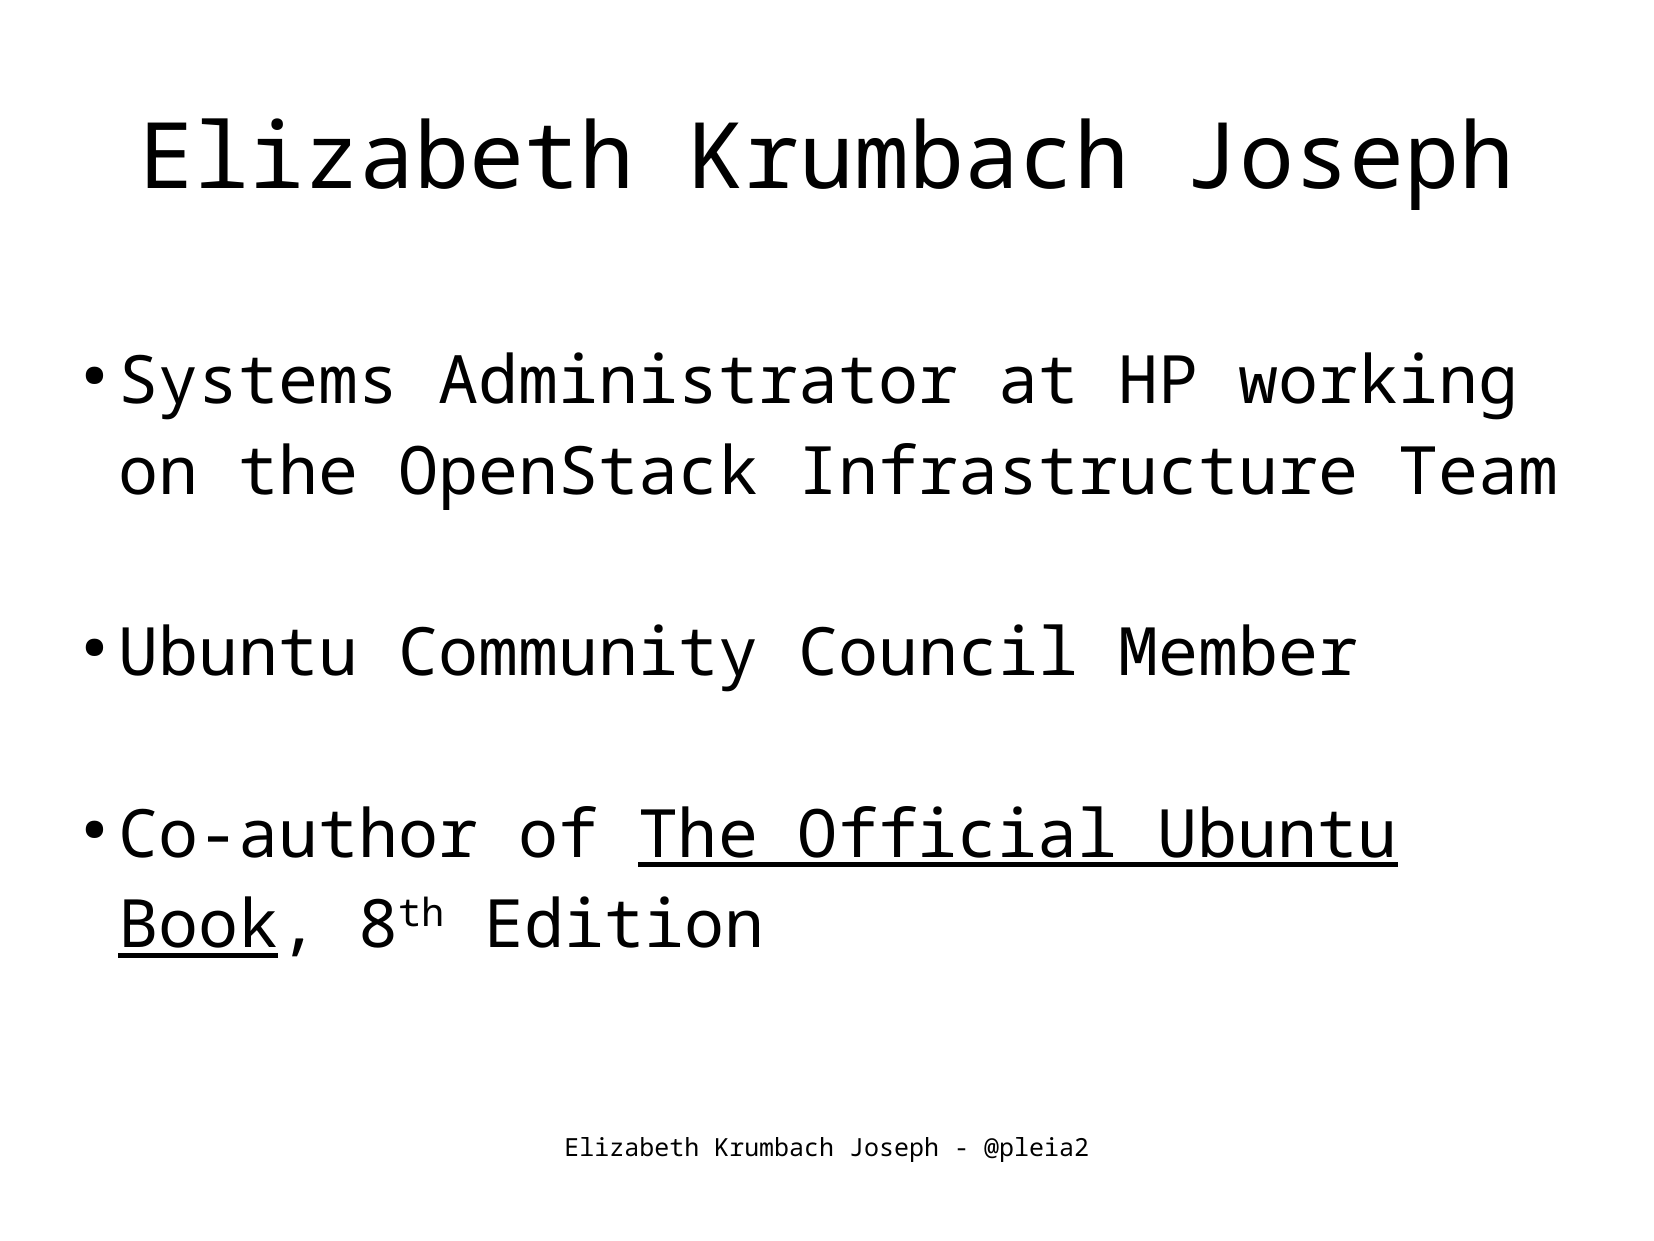

# Elizabeth Krumbach Joseph
Systems Administrator at HP working on the OpenStack Infrastructure Team
Ubuntu Community Council Member
Co-author of The Official Ubuntu Book, 8th Edition
Elizabeth Krumbach Joseph - @pleia2